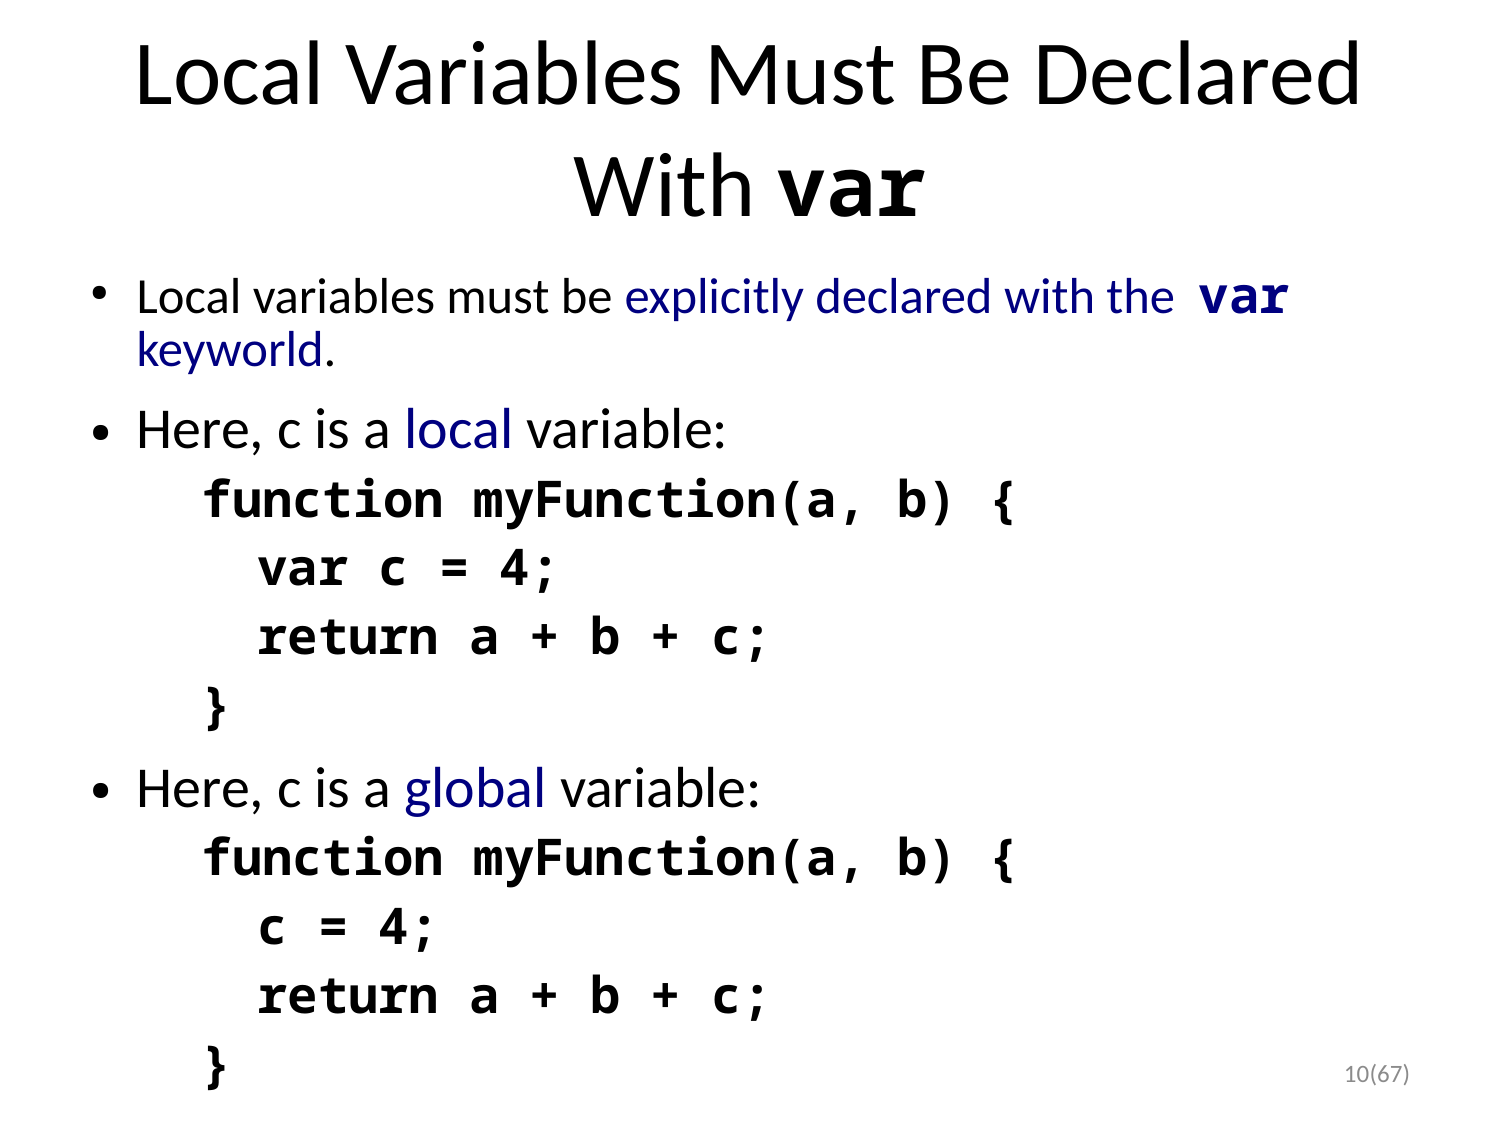

# Local Variables Must Be Declared With var
Local variables must be explicitly declared with the var keyworld.
Here, c is a local variable:
	function myFunction(a, b) {
 var c = 4;
 return a + b + c;
	}
Here, c is a global variable:
	function myFunction(a, b) {
 c = 4;
 return a + b + c;
	}
10